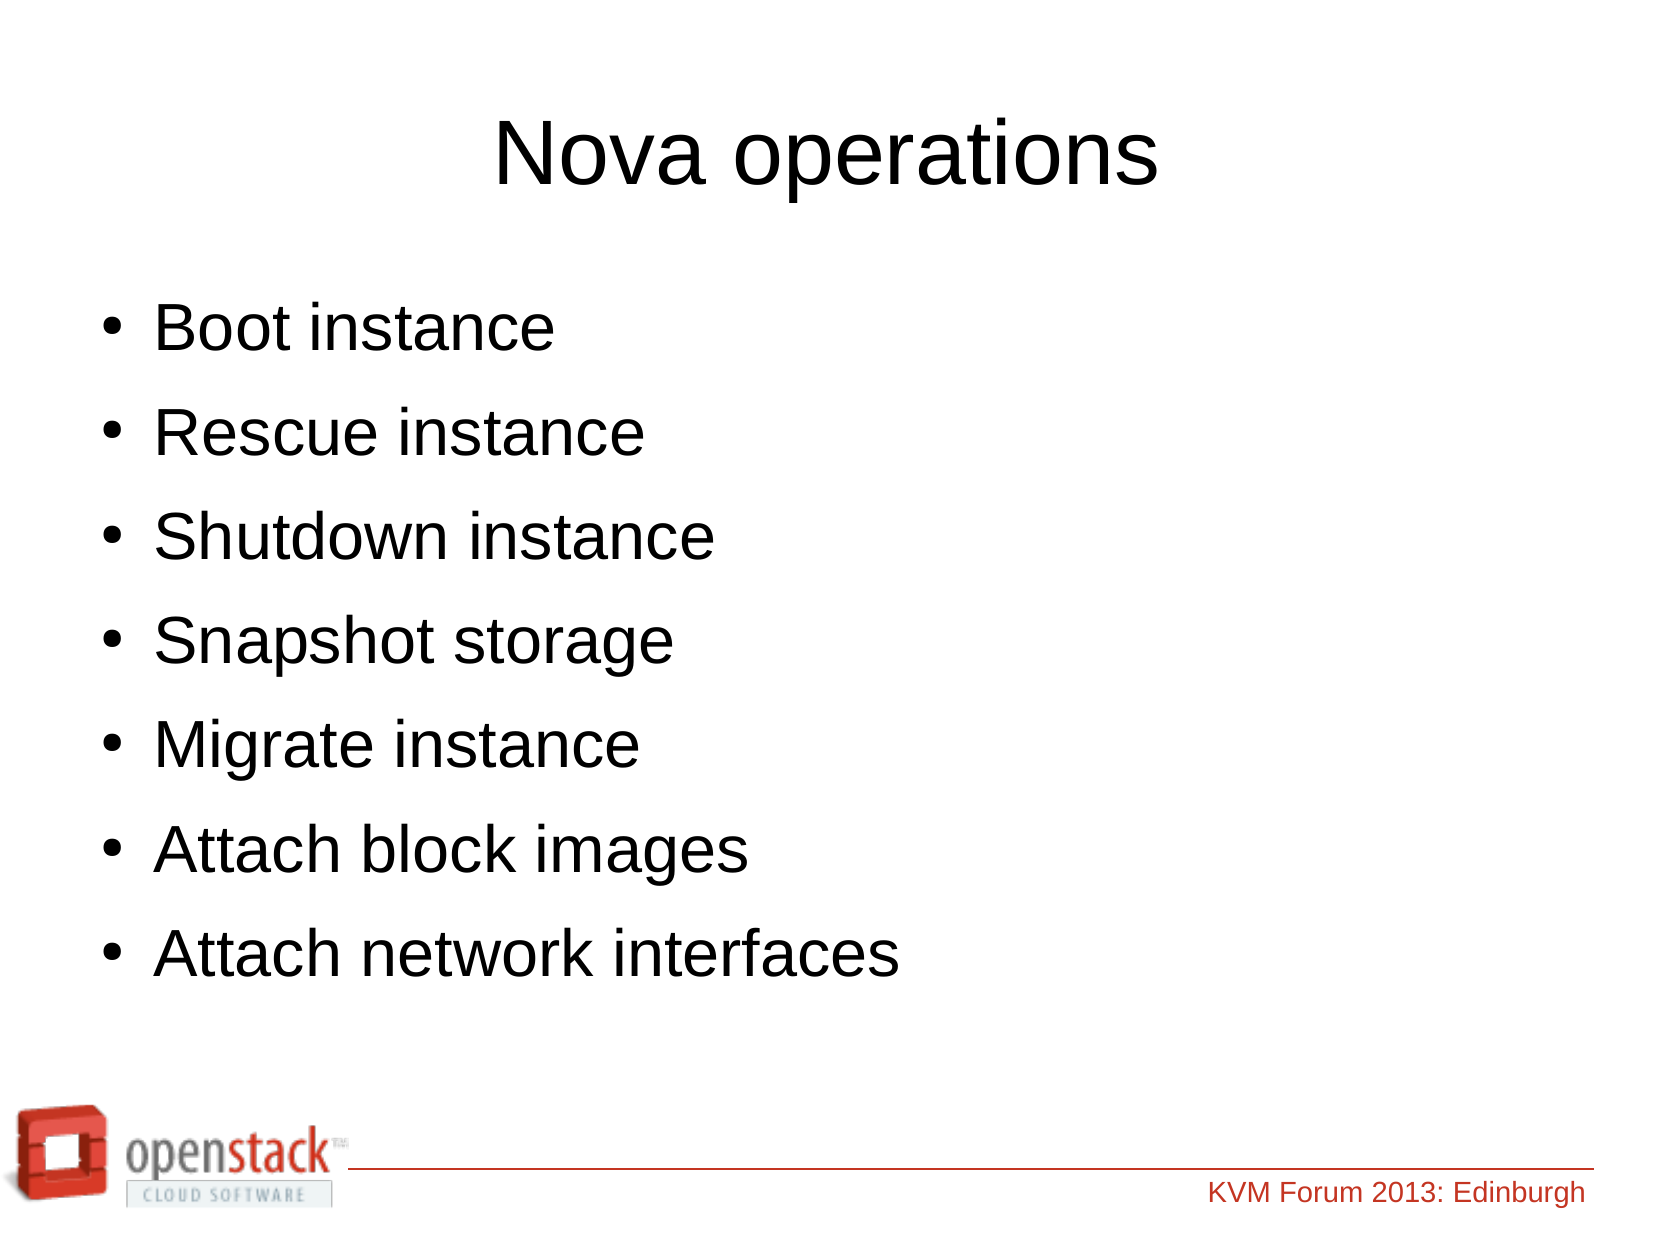

# Nova operations
Boot instance
Rescue instance
Shutdown instance
Snapshot storage
Migrate instance
Attach block images
Attach network interfaces